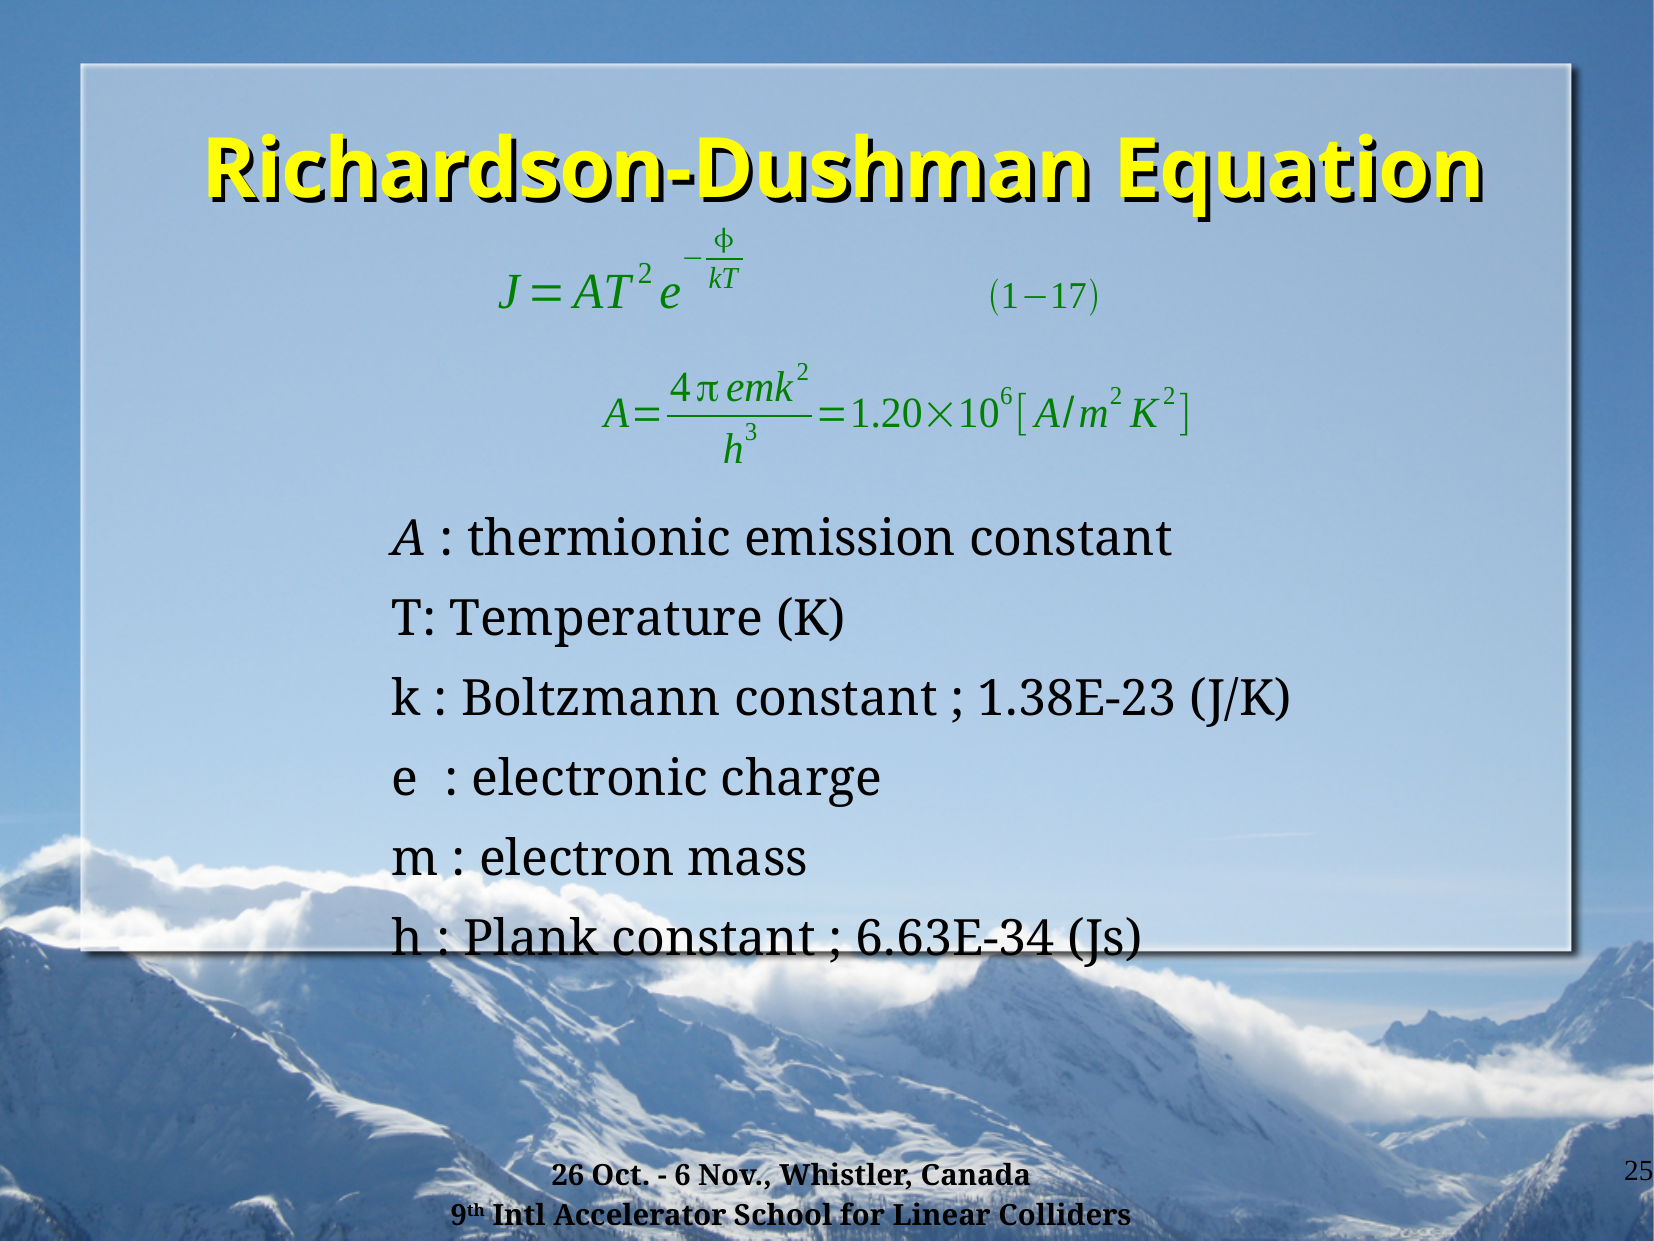

# Richardson-Dushman Equation
A : thermionic emission constant
T: Temperature (K)
k : Boltzmann constant ; 1.38E-23 (J/K)
e : electronic charge
m : electron mass
h : Plank constant ; 6.63E-34 (Js)
25